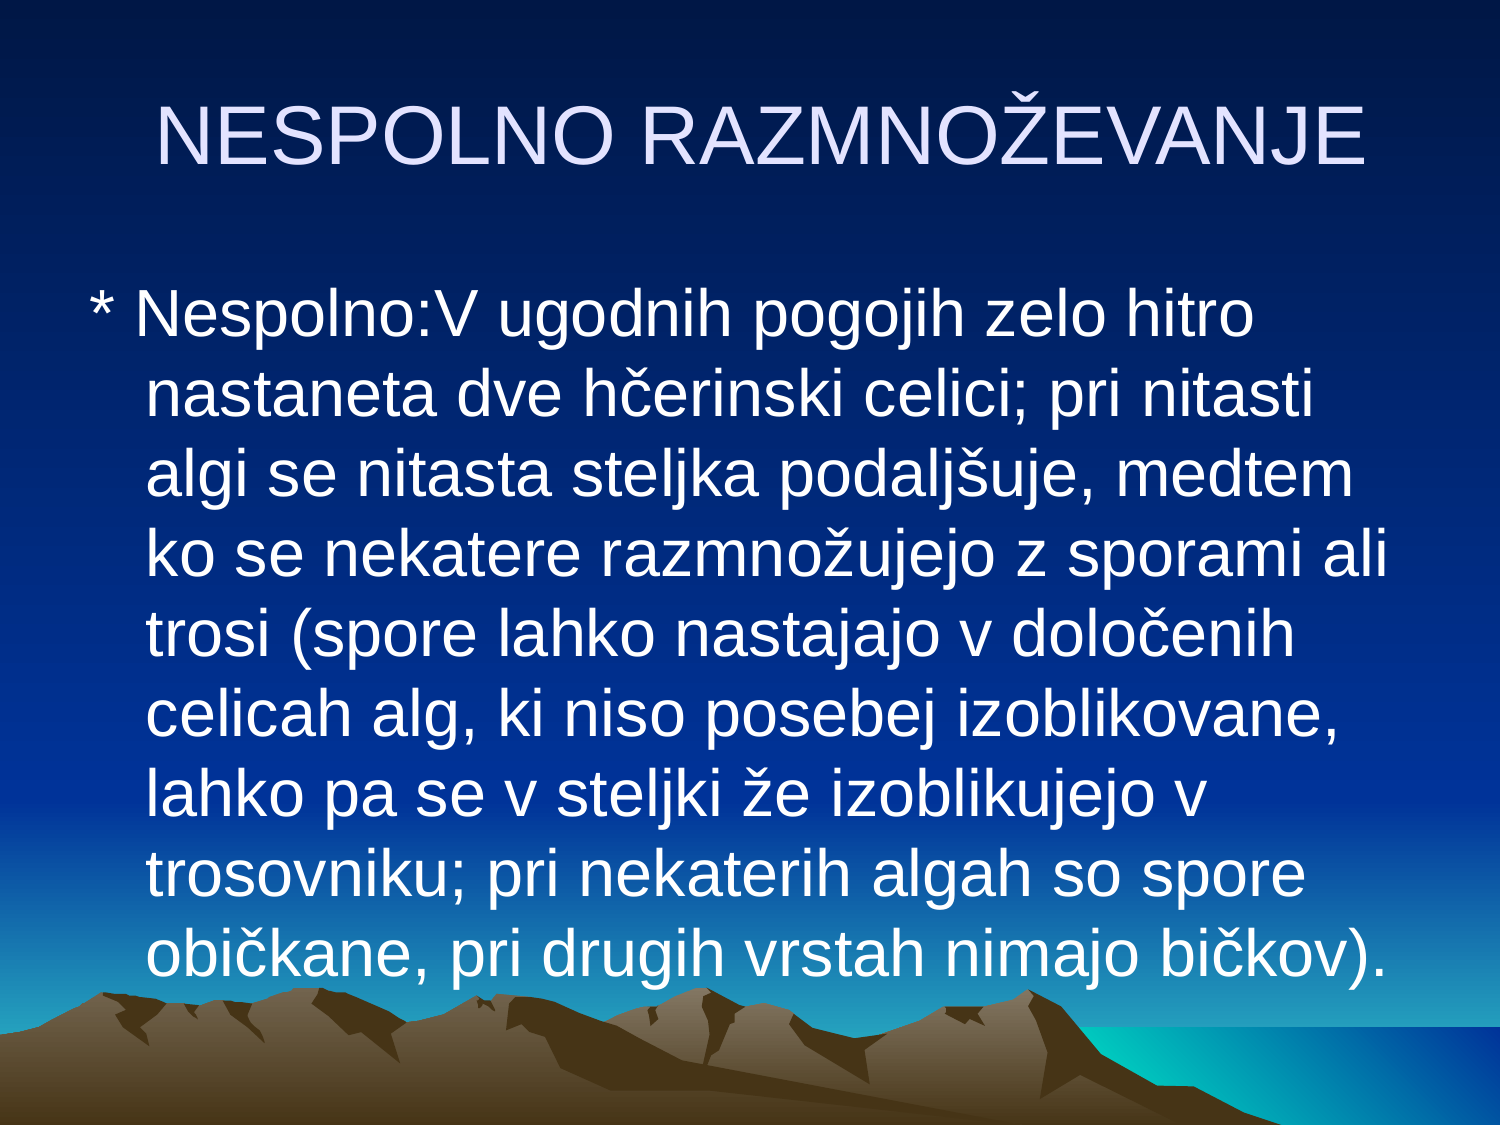

# NESPOLNO RAZMNOŽEVANJE
* Nespolno:V ugodnih pogojih zelo hitro nastaneta dve hčerinski celici; pri nitasti algi se nitasta steljka podaljšuje, medtem ko se nekatere razmnožujejo z sporami ali trosi (spore lahko nastajajo v določenih celicah alg, ki niso posebej izoblikovane, lahko pa se v steljki že izoblikujejo v trosovniku; pri nekaterih algah so spore običkane, pri drugih vrstah nimajo bičkov).